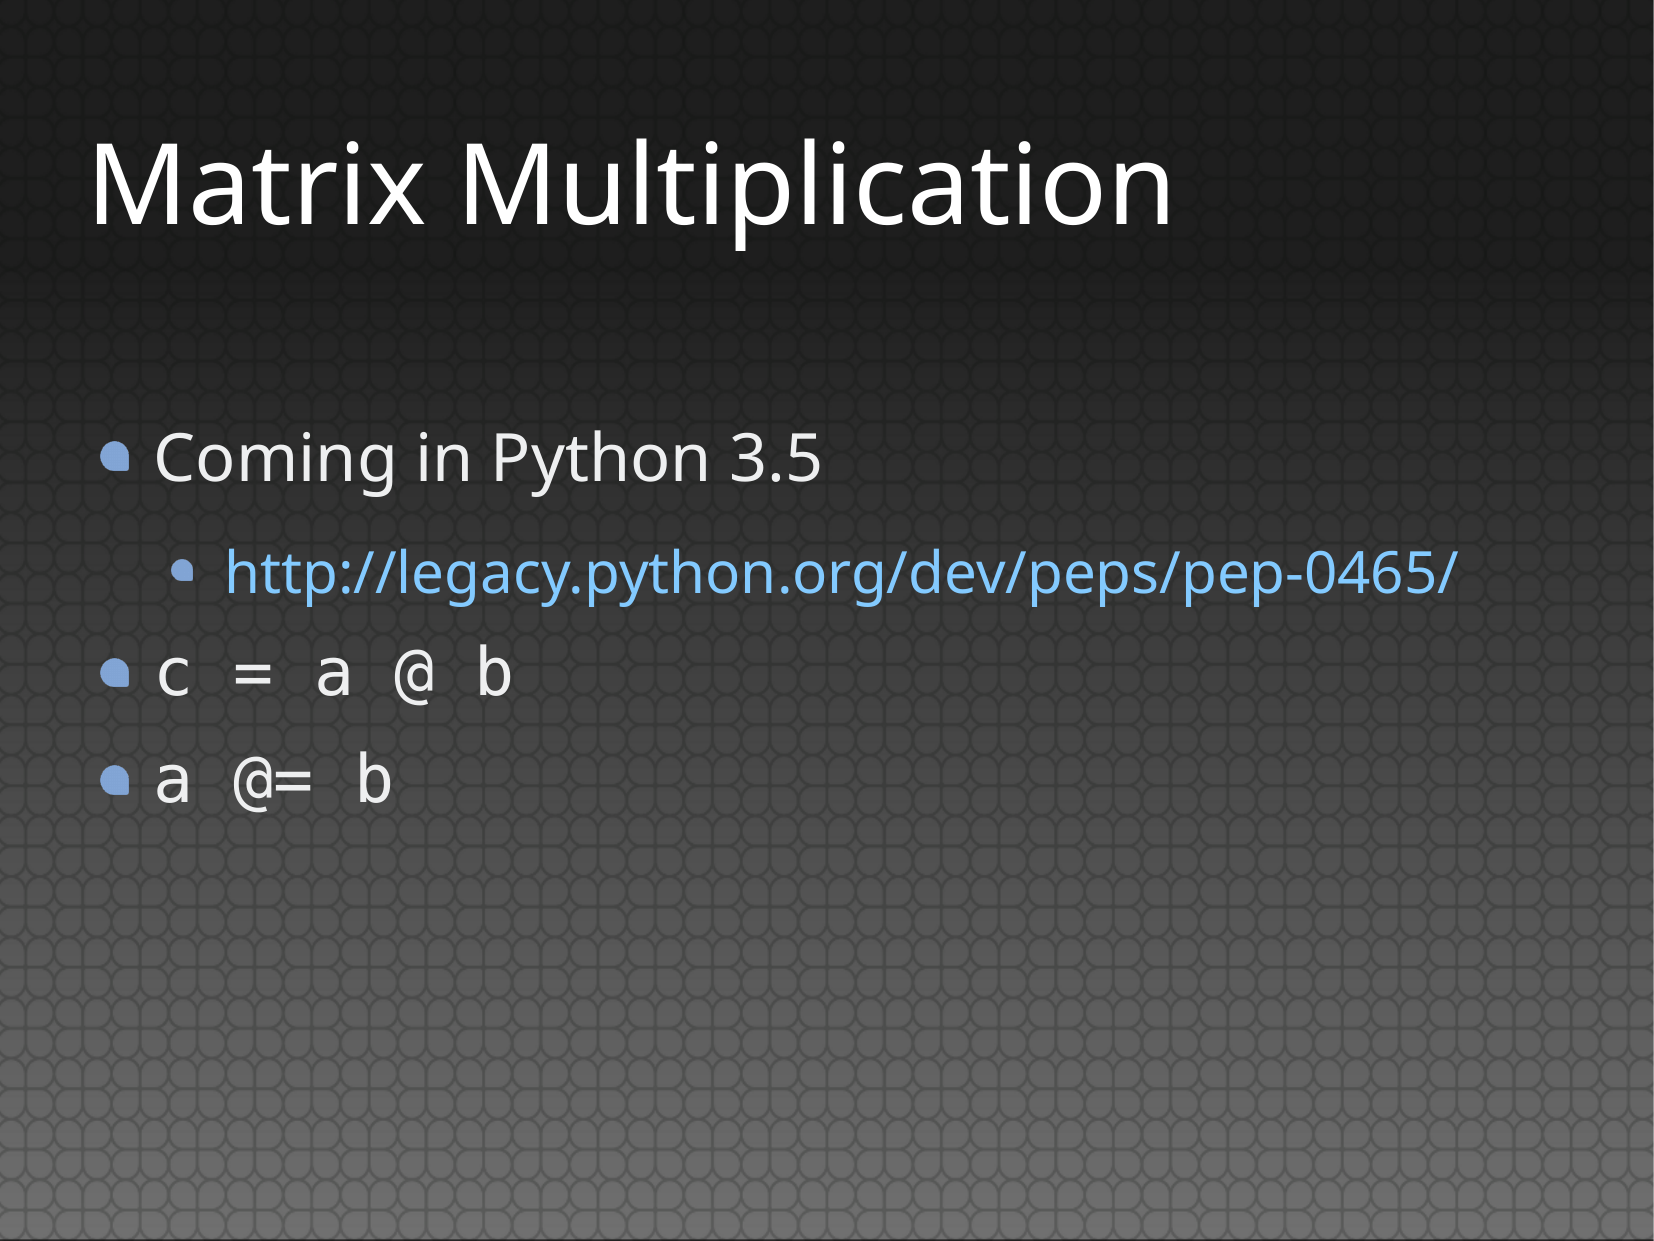

# Matrix Multiplication
Coming in Python 3.5
http://legacy.python.org/dev/peps/pep-0465/
c = a @ b
a @= b